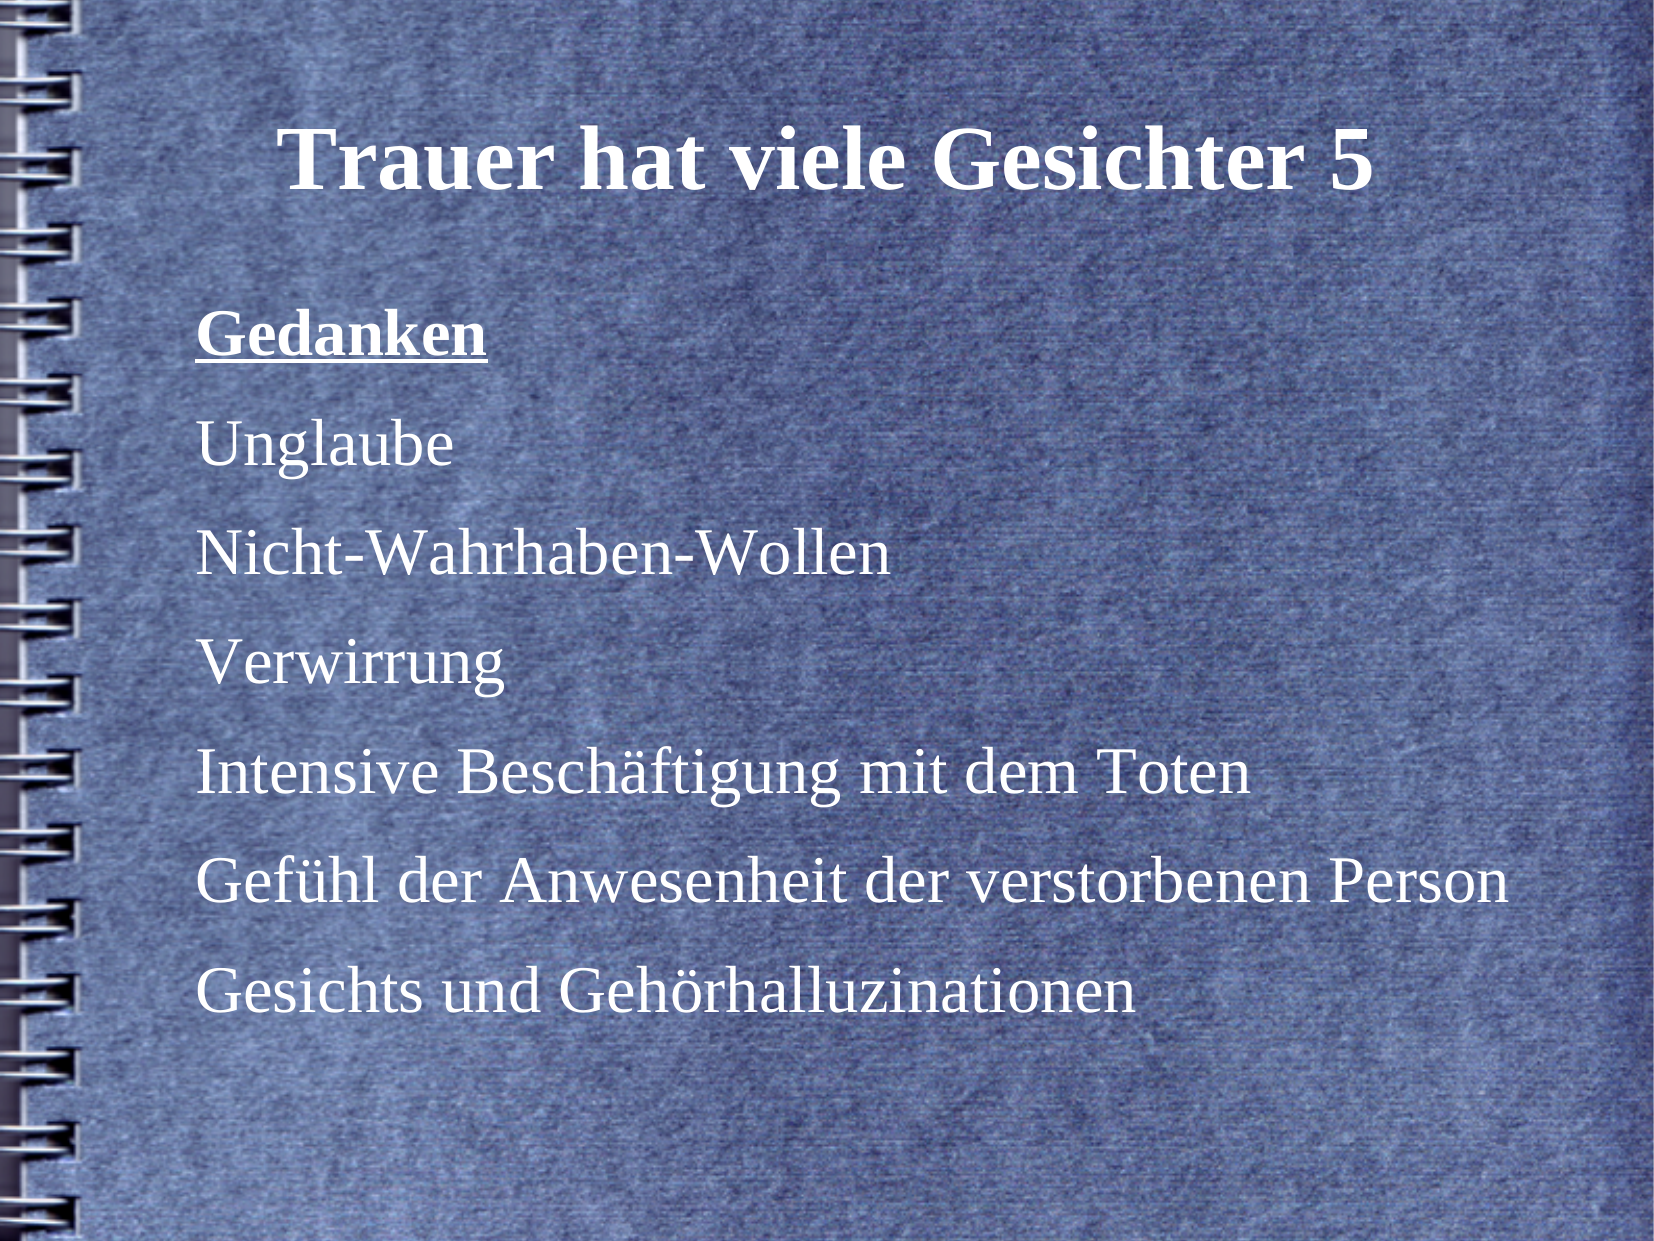

# Trauer hat viele Gesichter 5
Gedanken
Unglaube
Nicht-Wahrhaben-Wollen
Verwirrung
Intensive Beschäftigung mit dem Toten
Gefühl der Anwesenheit der verstorbenen Person
Gesichts und Gehörhalluzinationen